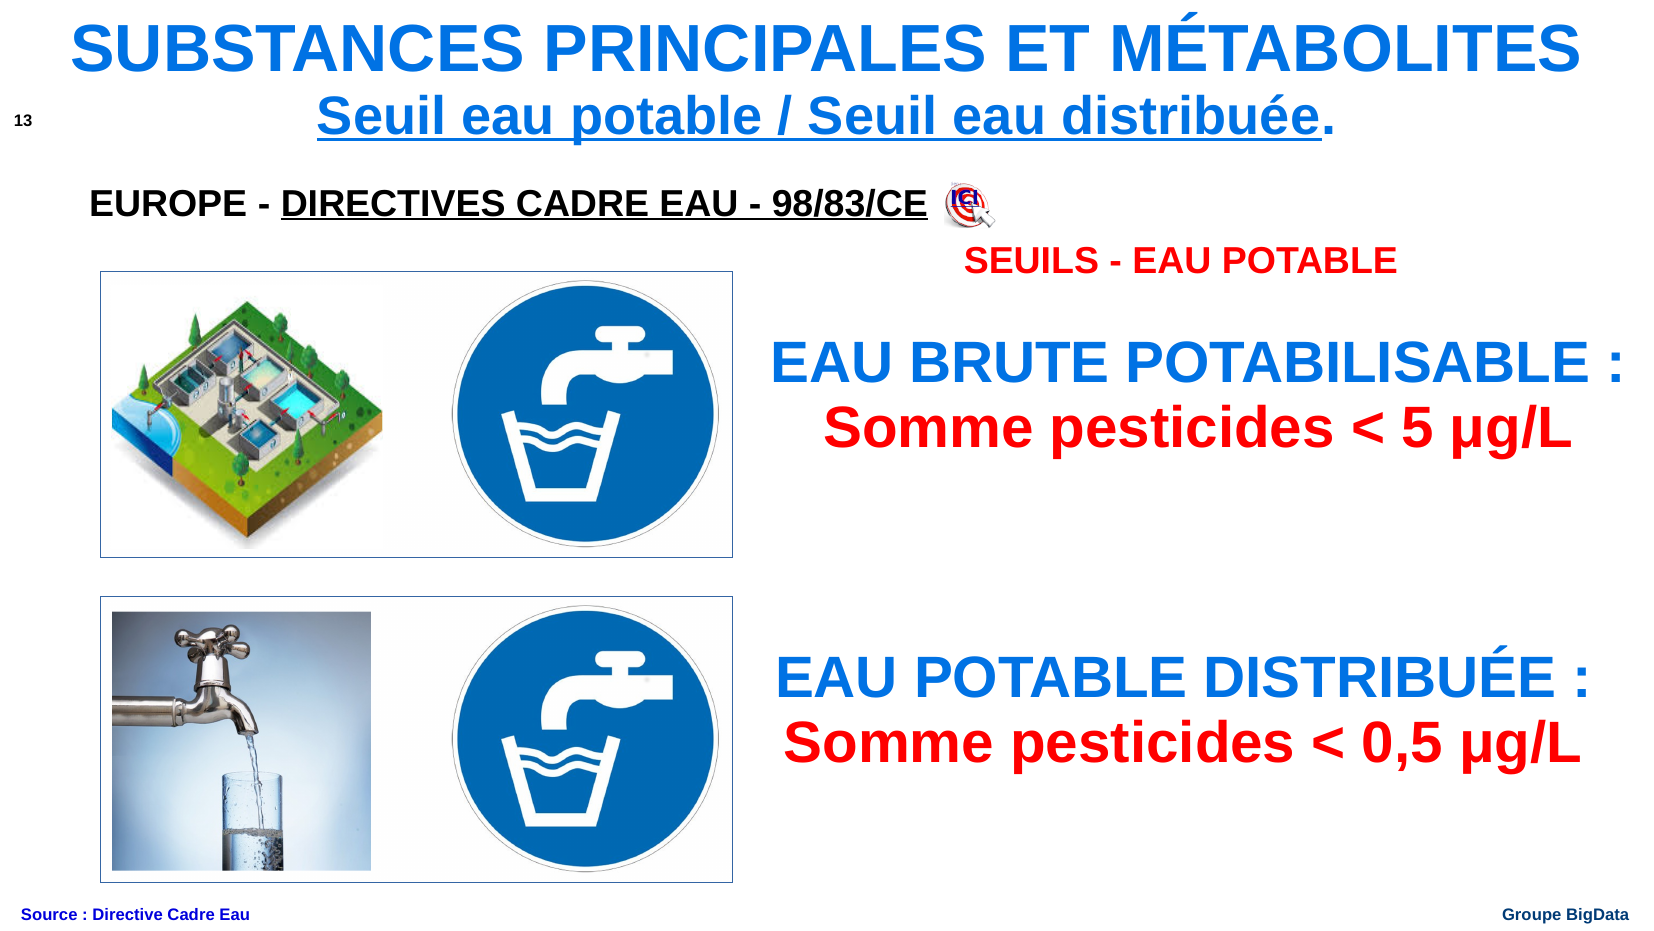

SUBSTANCES PRINCIPALES ET MÉTABOLITES
Seuil eau potable / Seuil eau distribuée.
EUROPE - DIRECTIVES CADRE EAU - 98/83/CE
SEUILS - EAU POTABLE
EAU BRUTE POTABILISABLE :
Somme pesticides < 5 μg/L
EAU POTABLE DISTRIBUÉE :
Somme pesticides < 0,5 μg/L
Groupe BigData
Source : Directive Cadre Eau